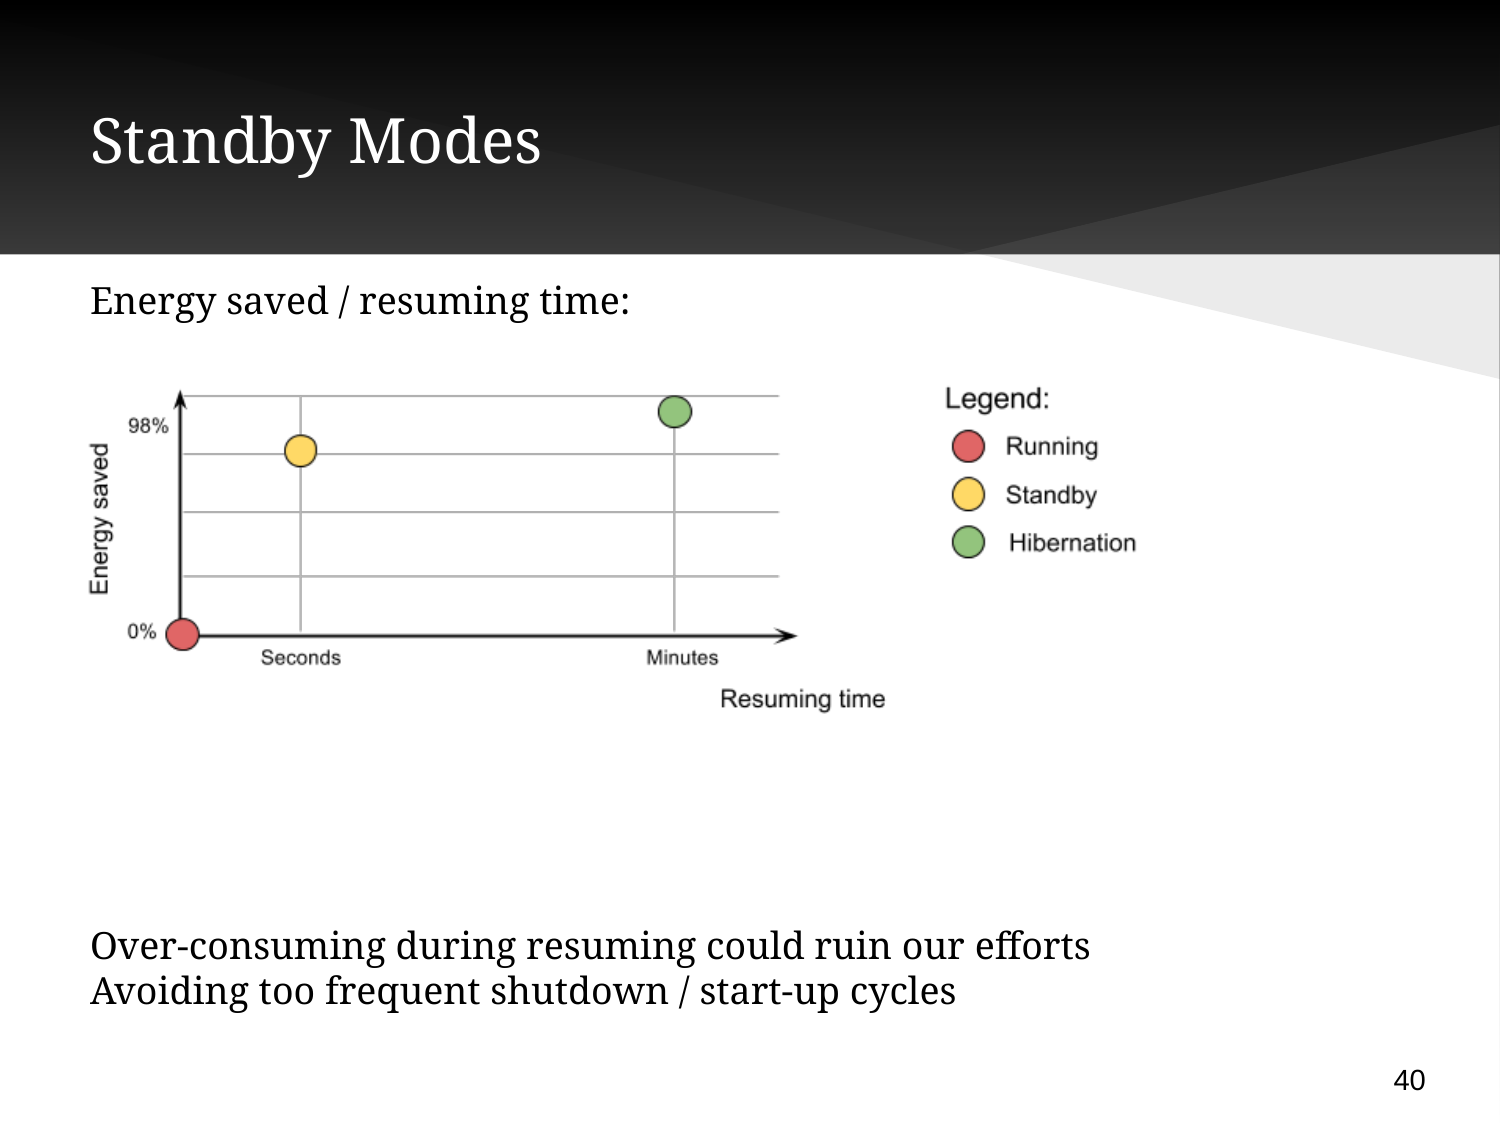

Standby Modes
# Energy saved / resuming time:
Over-consuming during resuming could ruin our efforts
Avoiding too frequent shutdown / start-up cycles
40